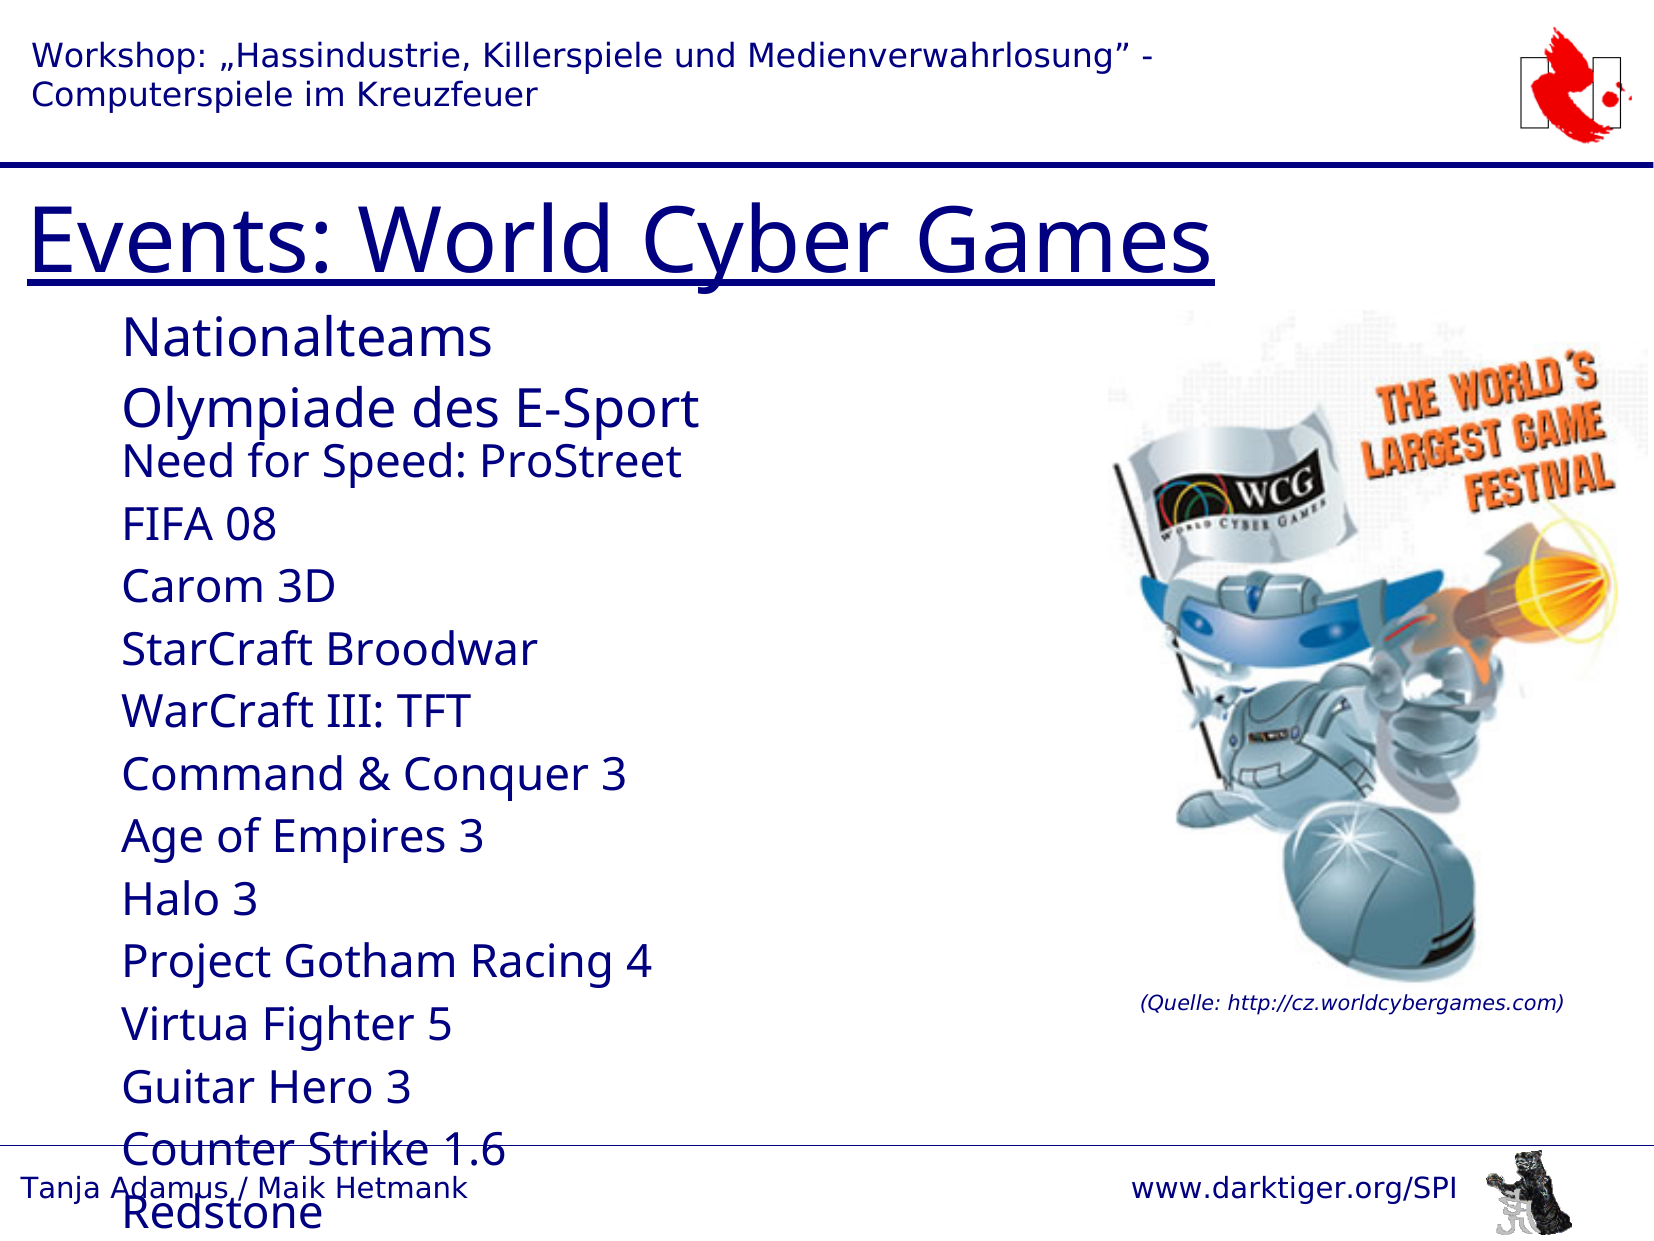

Workshop: „Hassindustrie, Killerspiele und Medienverwahrlosung” - Computerspiele im Kreuzfeuer
Events: World Cyber Games
Nationalteams
Olympiade des E-Sport
Need for Speed: ProStreet
FIFA 08
Carom 3D
StarCraft Broodwar
WarCraft III: TFT
Command & Conquer 3
Age of Empires 3
Halo 3
Project Gotham Racing 4
Virtua Fighter 5
Guitar Hero 3
Counter Strike 1.6
Redstone
(Quelle: http://cz.worldcybergames.com)